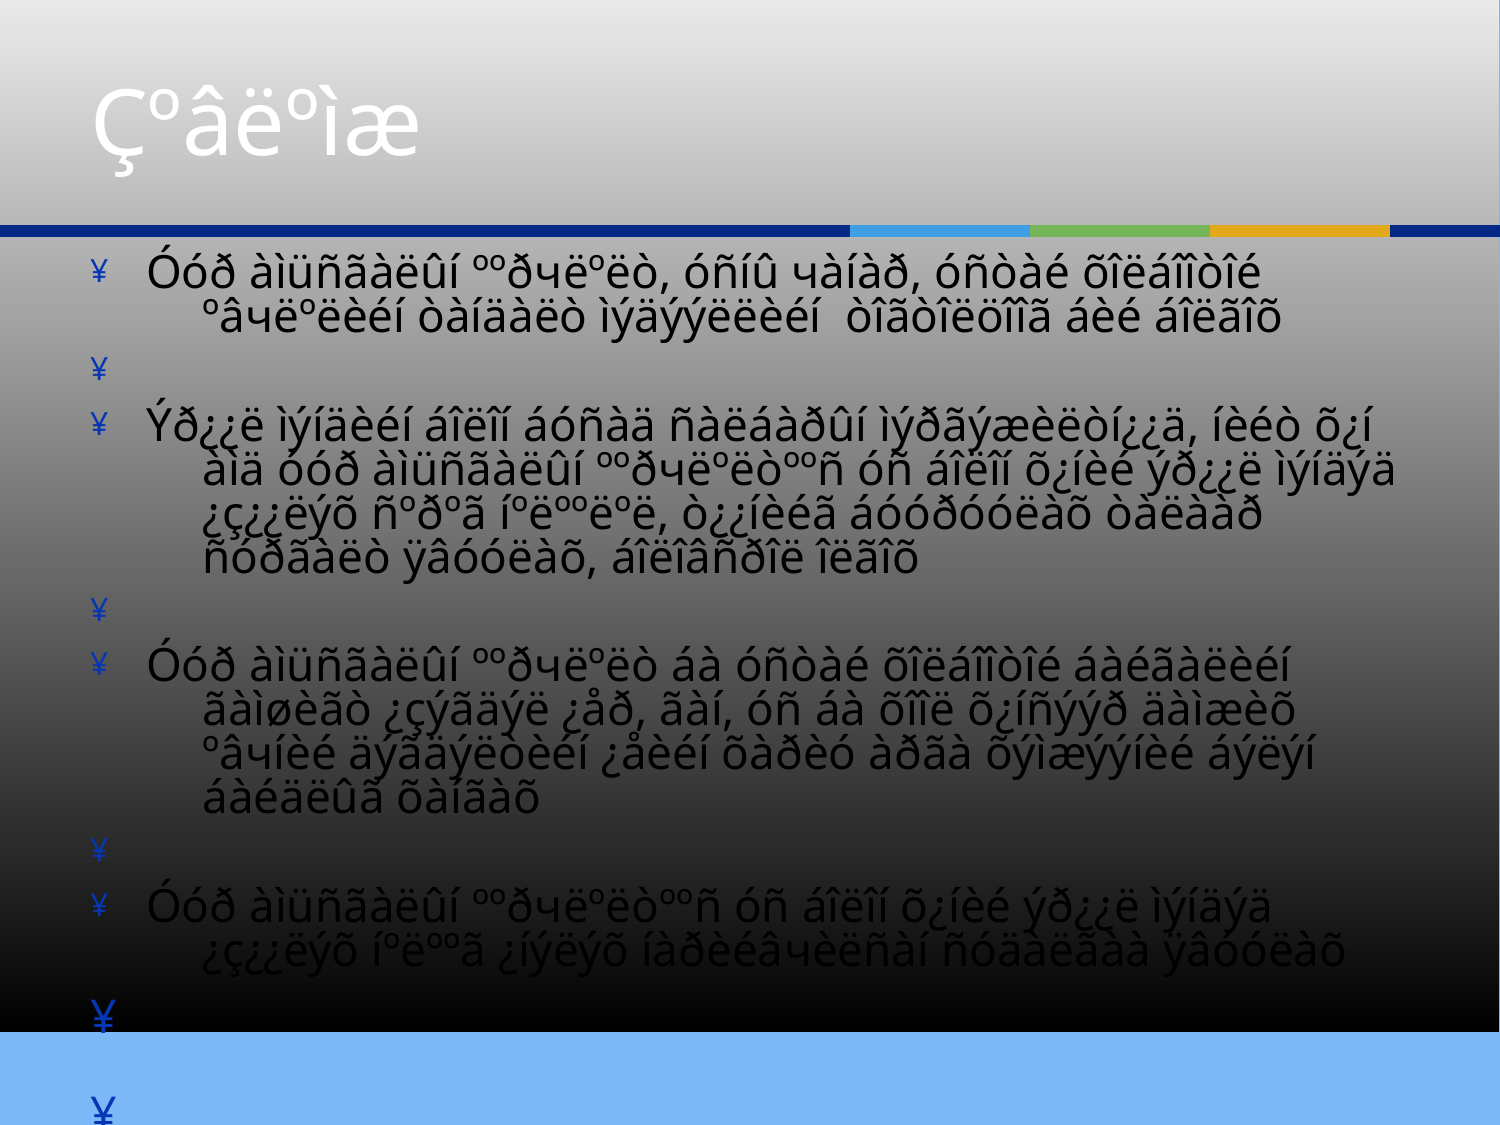

# Çºâëºìæ
Óóð àìüñãàëûí ººðчëºëò, óñíû чàíàð, óñòàé õîëáîîòîé ºâчëºëèéí òàíäàëò ìýäýýëëèéí òîãòîëöîîã áèé áîëãîõ
Ýð¿¿ë ìýíäèéí áîëîí áóñàä ñàëáàðûí ìýðãýæèëòí¿¿ä, íèéò õ¿í àìä óóð àìüñãàëûí ººðчëºëòººñ óñ áîëîí õ¿íèé ýð¿¿ë ìýíäýä ¿ç¿¿ëýõ ñºðºã íºëººëºë, ò¿¿íèéã áóóðóóëàõ òàëààð ñóðãàëò ÿâóóëàõ, áîëîâñðîë îëãîõ
Óóð àìüñãàëûí ººðчëºëò áà óñòàé õîëáîîòîé áàéãàëèéí ãàìøèãò ¿çýãäýë ¿åð, ãàí, óñ áà õîîë õ¿íñýýð äàìæèõ ºâчíèé äýãäýëòèéí ¿åèéí õàðèó àðãà õýìæýýíèé áýëýí áàéäëûã õàíãàõ
Óóð àìüñãàëûí ººðчëºëòººñ óñ áîëîí õ¿íèé ýð¿¿ë ìýíäýä ¿ç¿¿ëýõ íºëººã ¿íýëýõ íàðèéâчèëñàí ñóäàëãàà ÿâóóëàõ